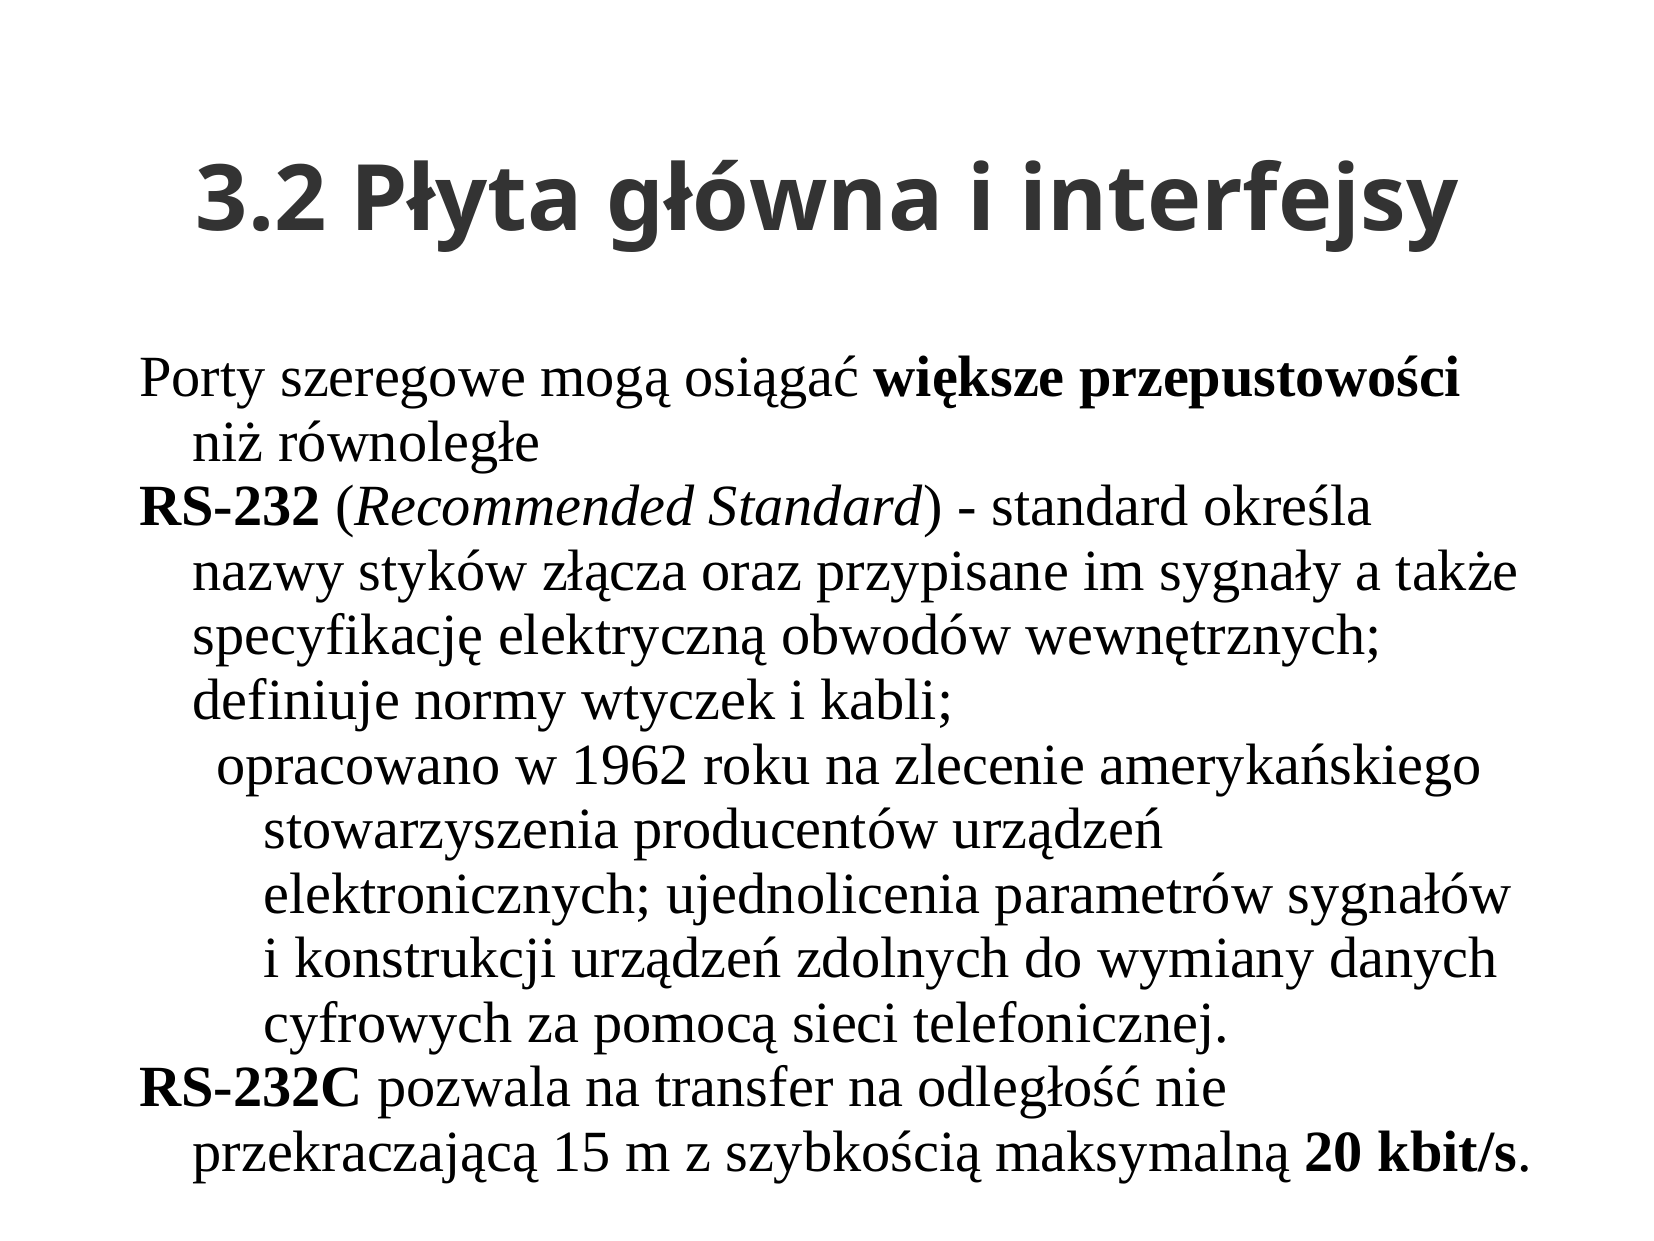

# 3.2 Płyta główna i interfejsy
Porty szeregowe mogą osiągać większe przepustowości niż równoległe
RS-232 (Recommended Standard) - standard określa nazwy styków złącza oraz przypisane im sygnały a także specyfikację elektryczną obwodów wewnętrznych; definiuje normy wtyczek i kabli;
opracowano w 1962 roku na zlecenie amerykańskiego stowarzyszenia producentów urządzeń elektronicznych; ujednolicenia parametrów sygnałów i konstrukcji urządzeń zdolnych do wymiany danych cyfrowych za pomocą sieci telefonicznej.
RS-232C pozwala na transfer na odległość nie przekraczającą 15 m z szybkością maksymalną 20 kbit/s.